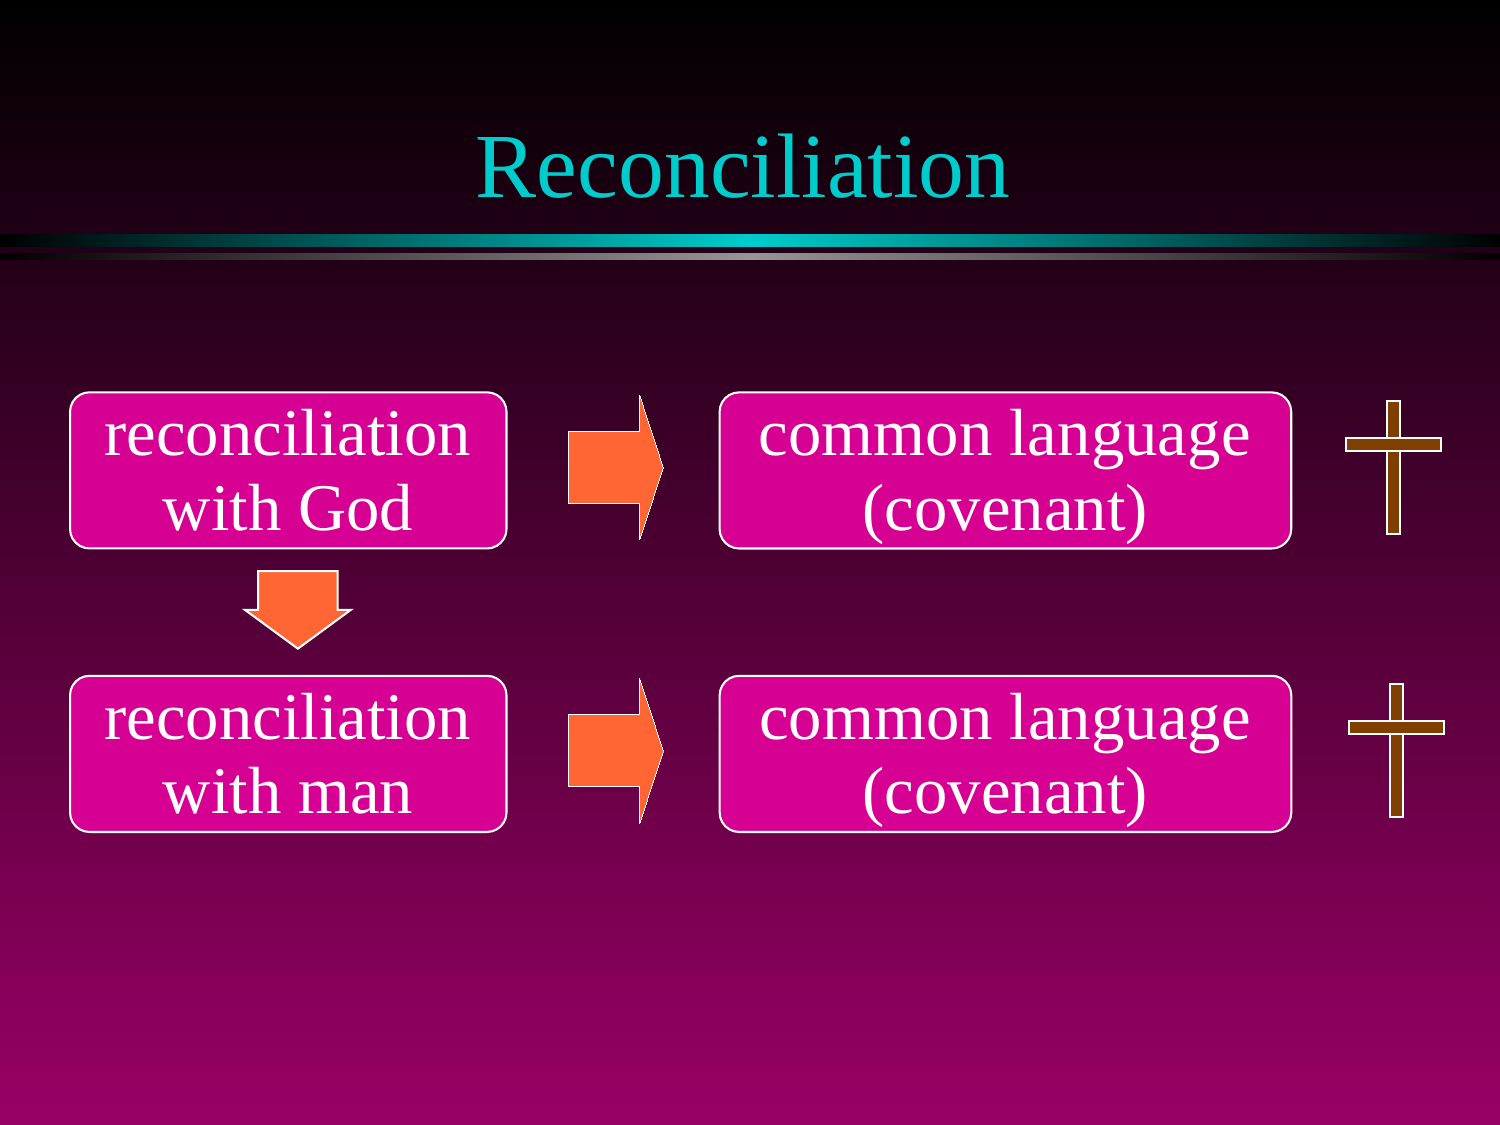

# Reconciliation
reconciliation
with God
common language
(covenant)
reconciliation
with man
common language
(covenant)